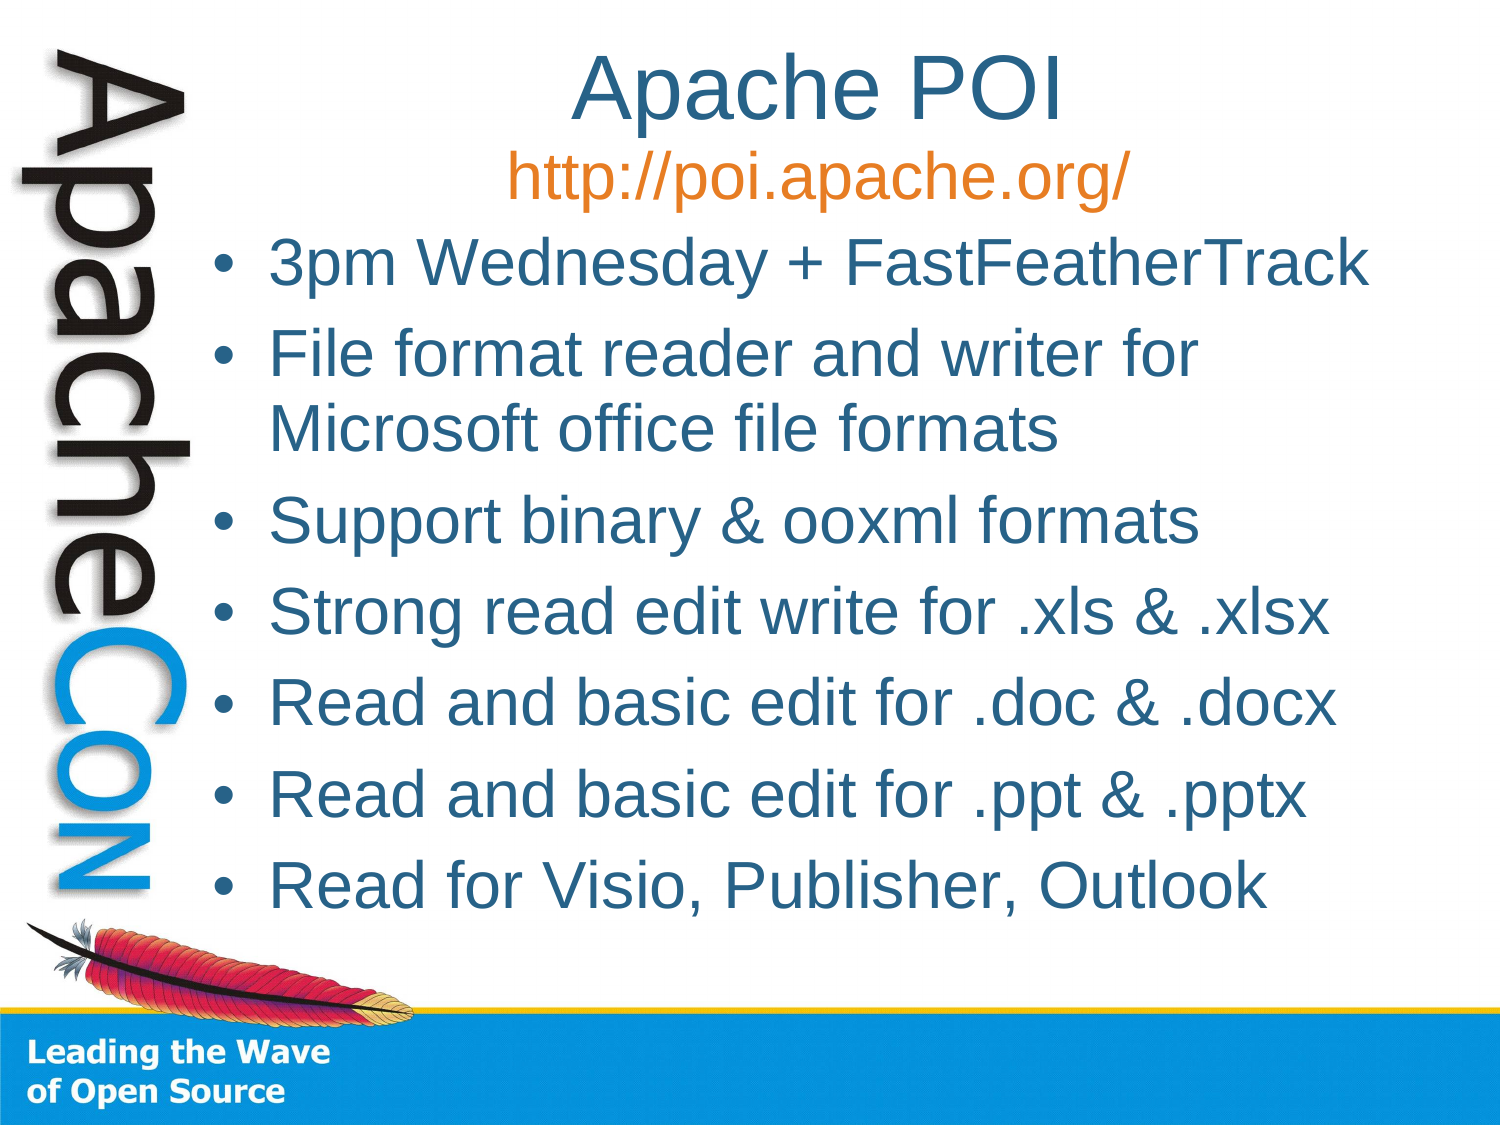

# Apache POI http://poi.apache.org/
3pm Wednesday + FastFeatherTrack
File format reader and writer for Microsoft office file formats
Support binary & ooxml formats
Strong read edit write for .xls & .xlsx
Read and basic edit for .doc & .docx
Read and basic edit for .ppt & .pptx
Read for Visio, Publisher, Outlook